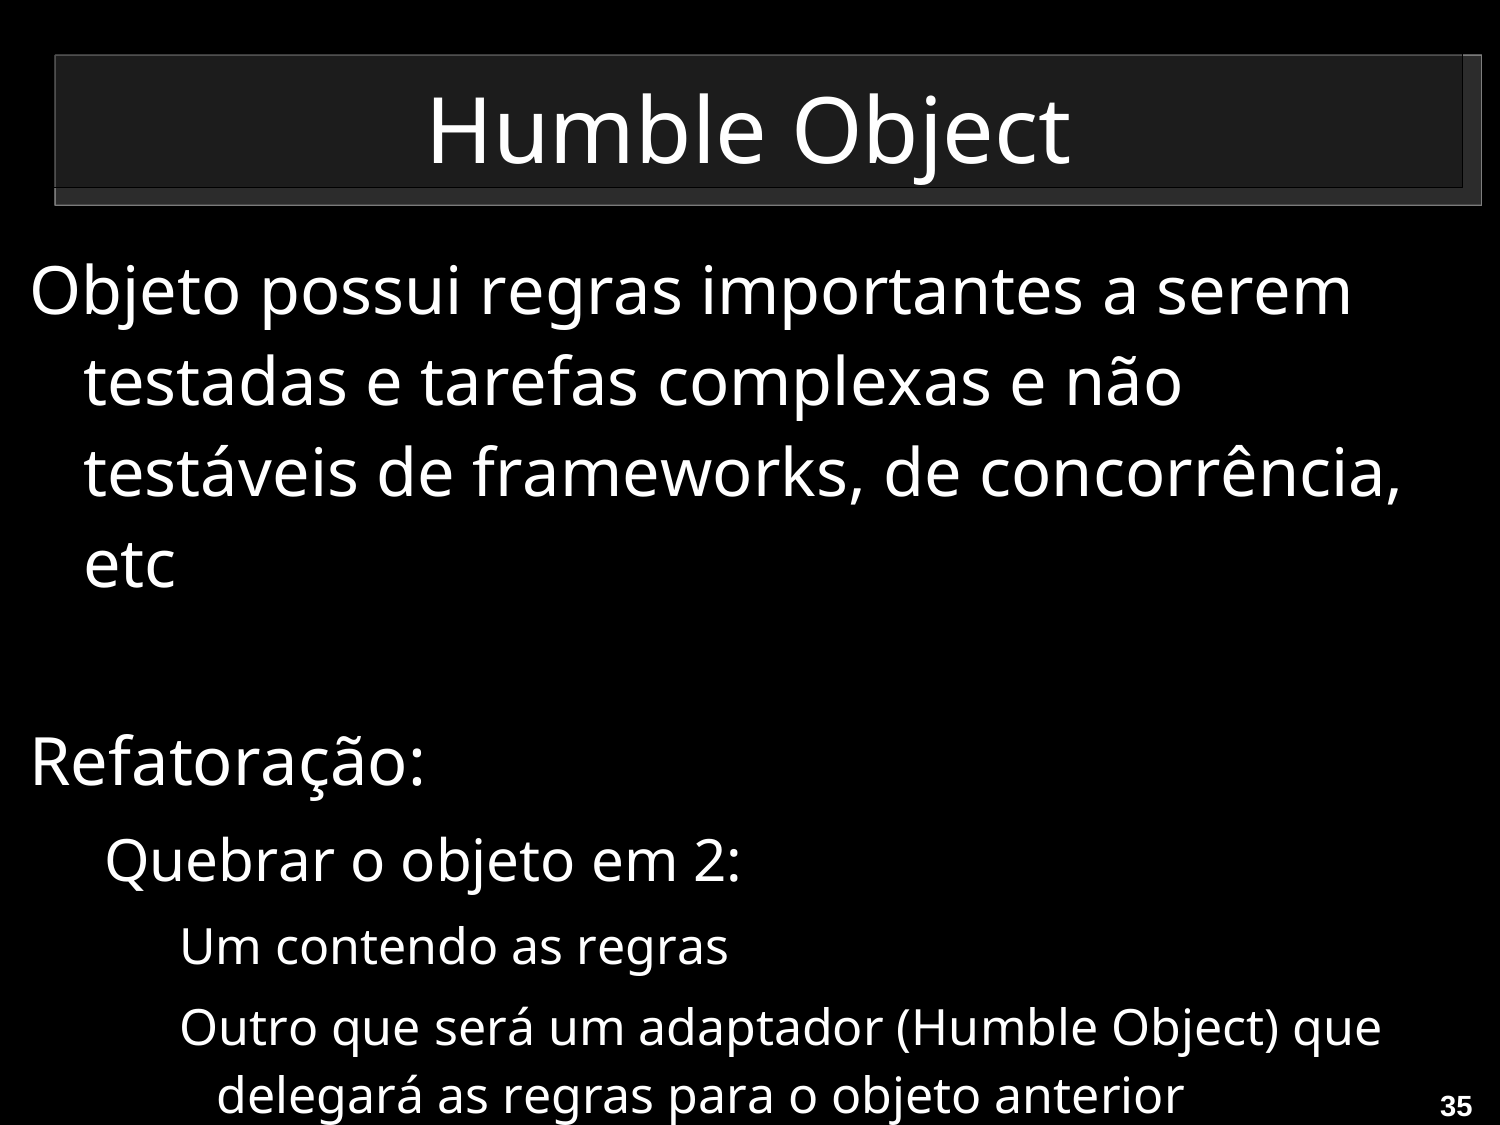

# Humble Object
Objeto possui regras importantes a serem testadas e tarefas complexas e não testáveis de frameworks, de concorrência, etc
Refatoração:
Quebrar o objeto em 2:
Um contendo as regras
Outro que será um adaptador (Humble Object) que delegará as regras para o objeto anterior
35